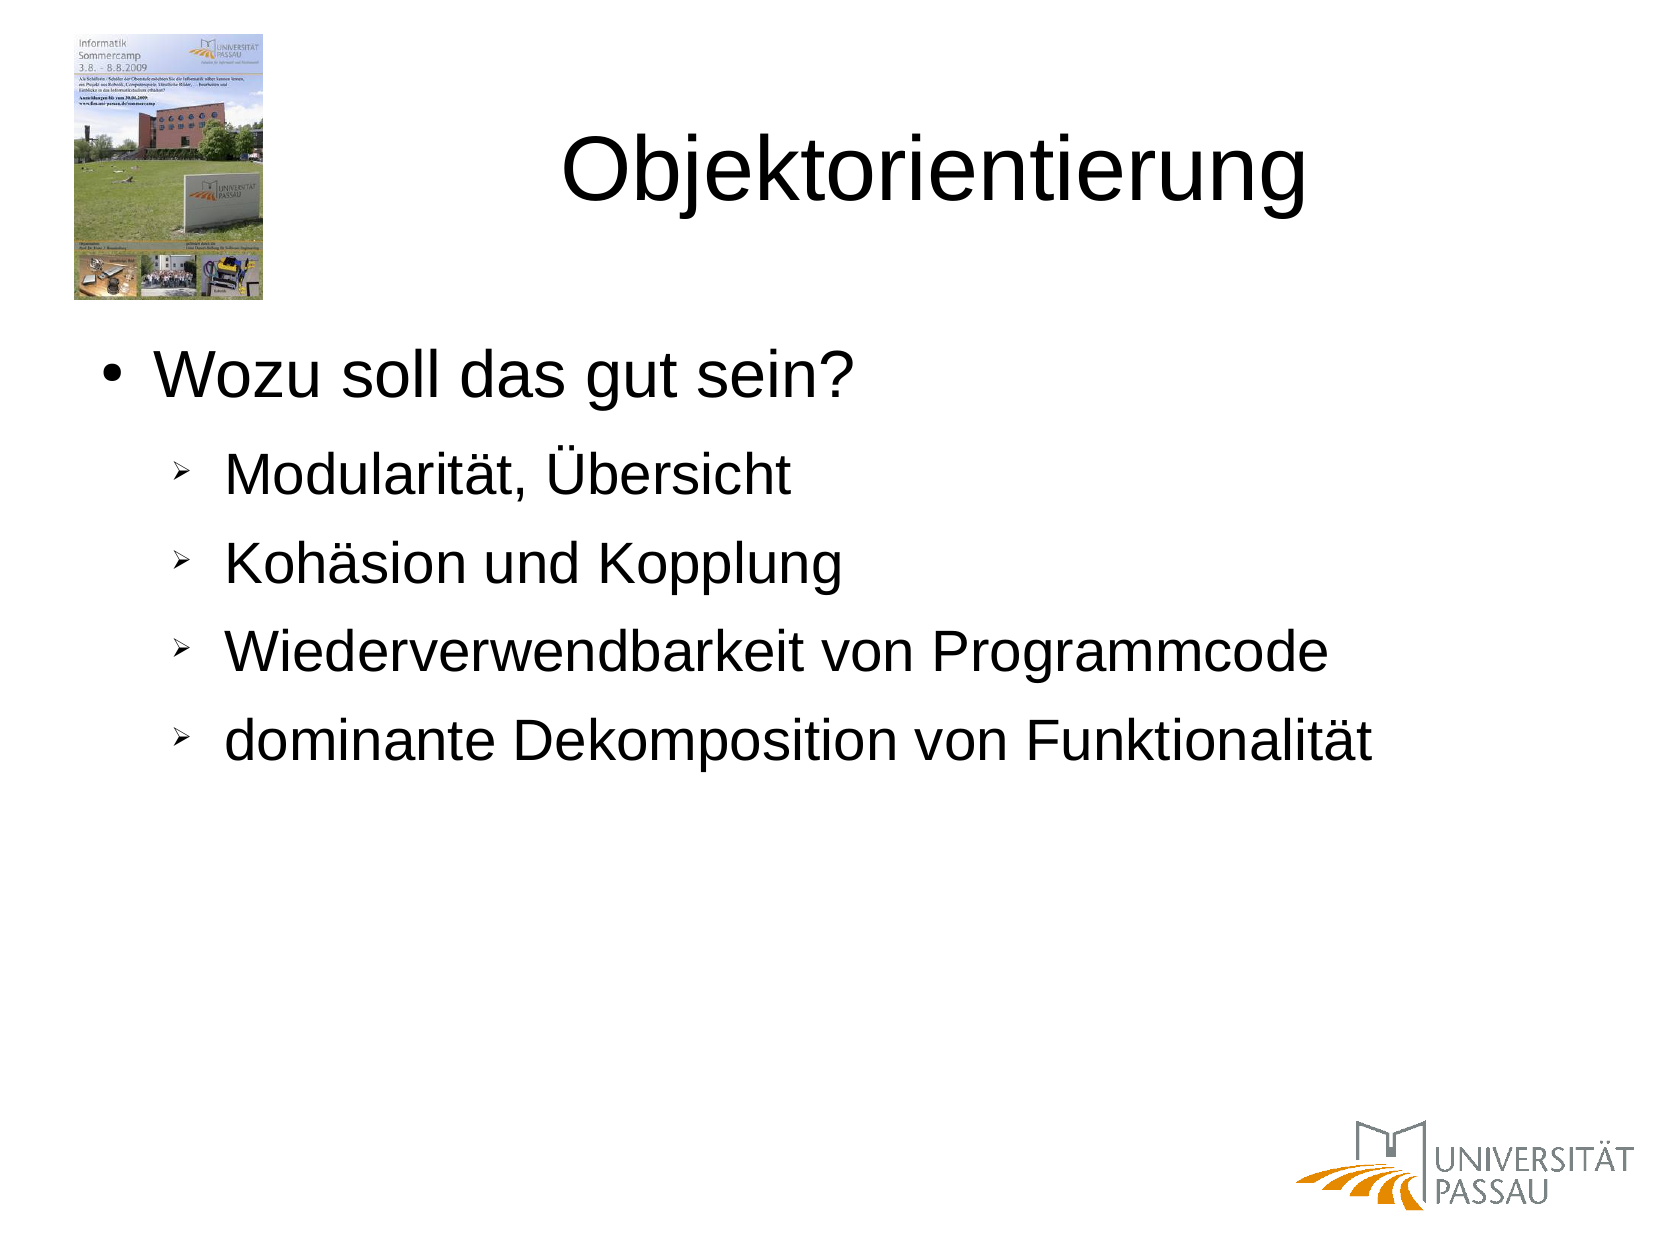

# Objektorientierung
Wozu soll das gut sein?
Modularität, Übersicht
Kohäsion und Kopplung
Wiederverwendbarkeit von Programmcode
dominante Dekomposition von Funktionalität